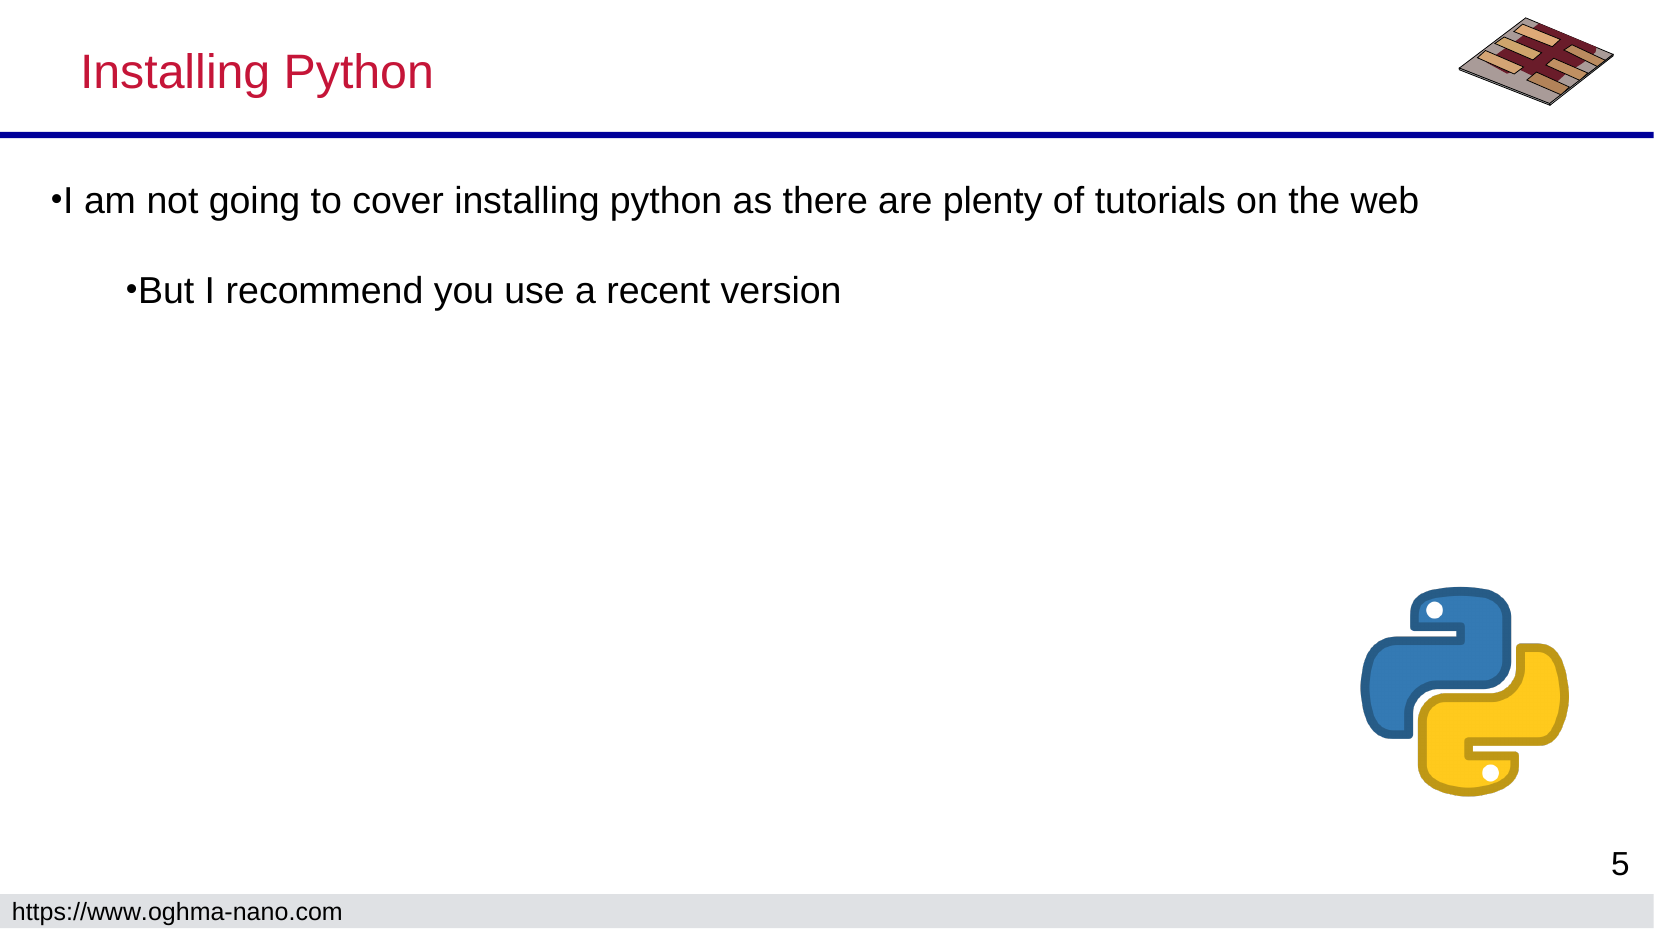

# Installing Python
I am not going to cover installing python as there are plenty of tutorials on the web
But I recommend you use a recent version